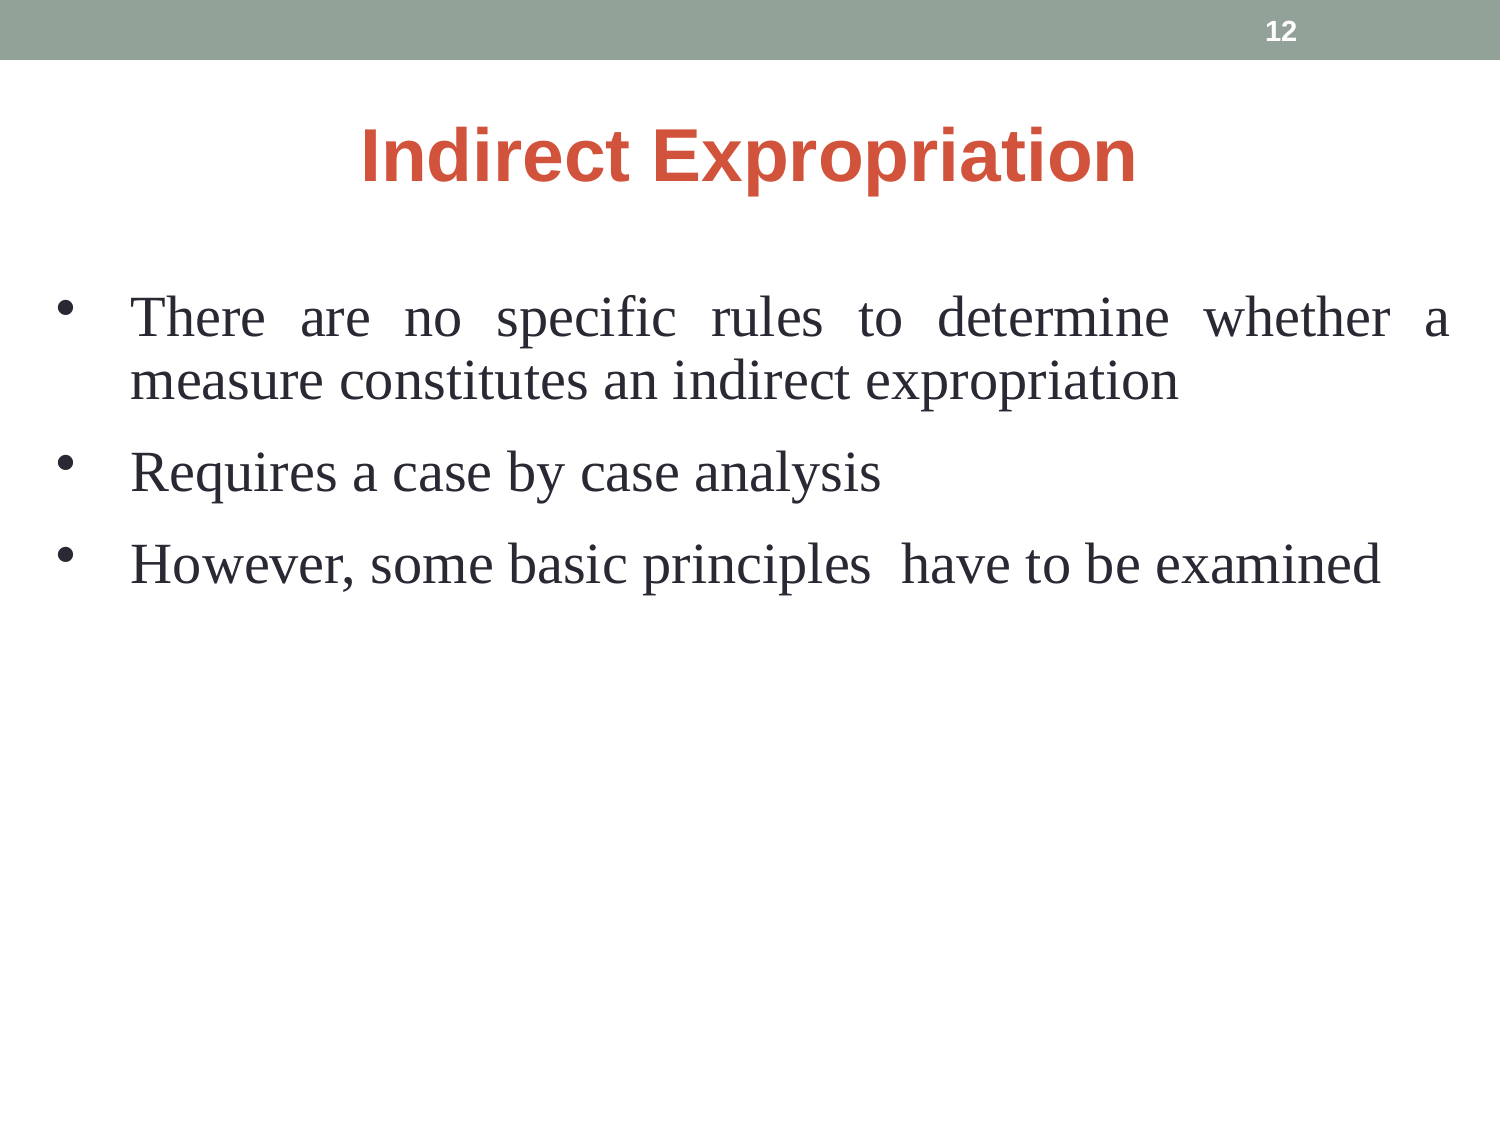

9
Indirect Expropriation
There are no specific rules to determine whether a measure constitutes an indirect expropriation
Requires a case by case analysis
However, some basic principles have to be examined